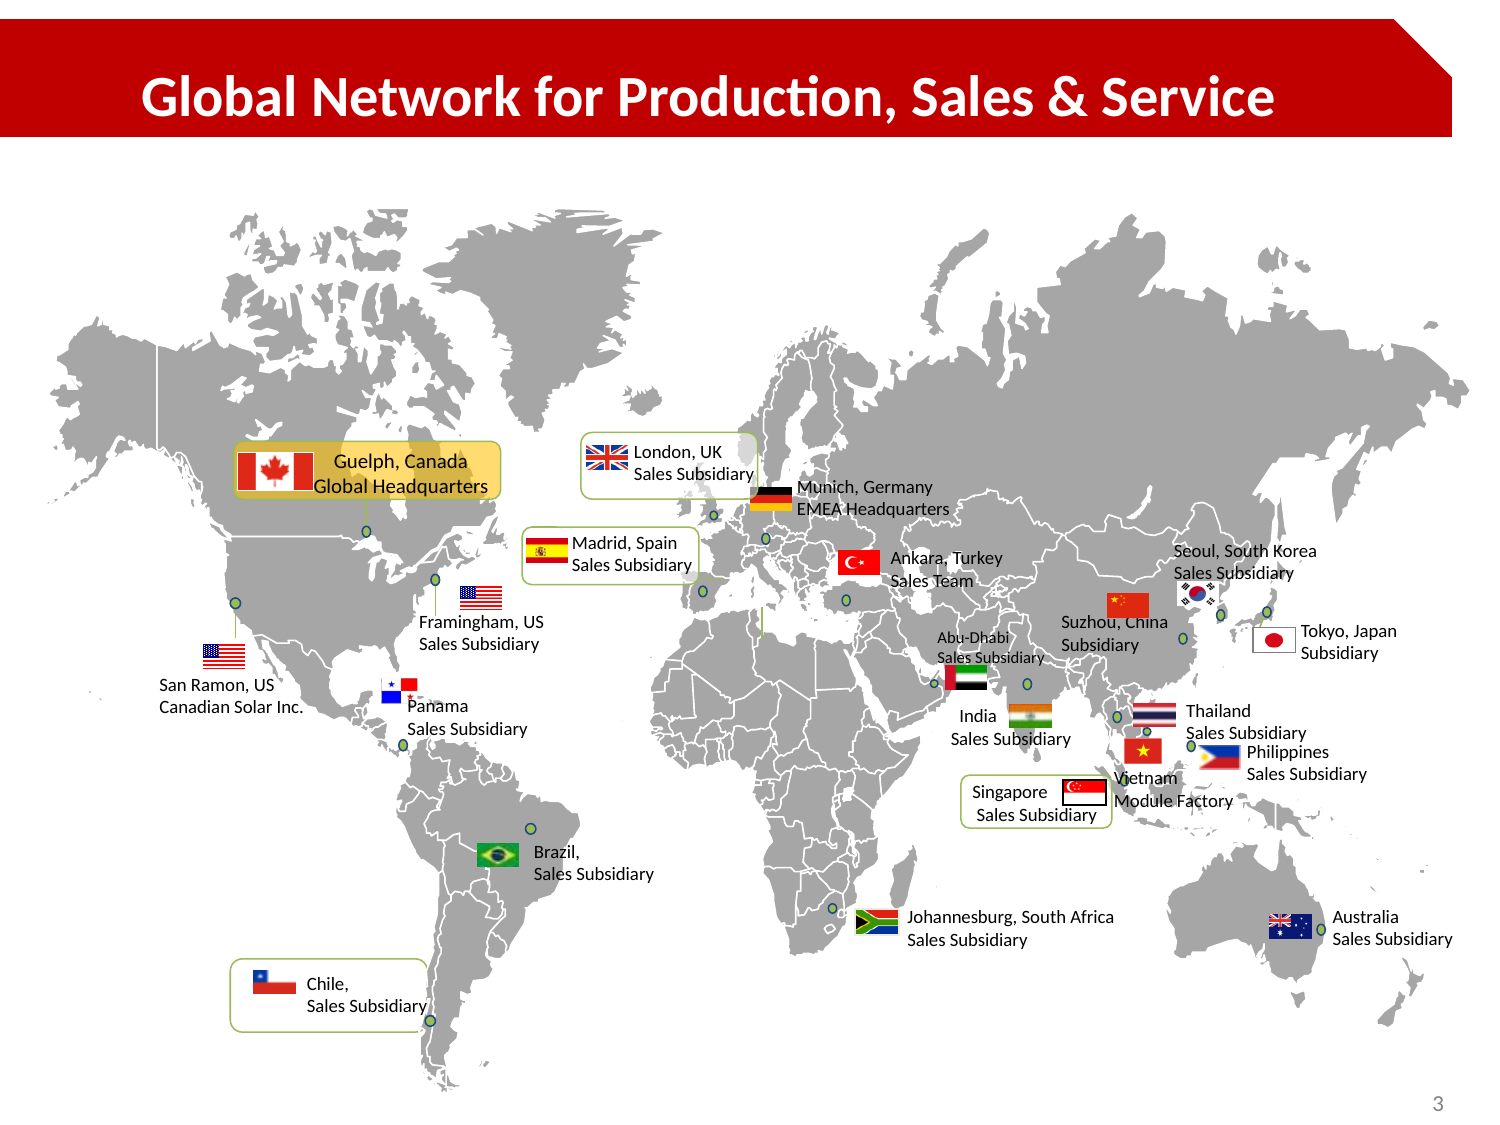

Global Network for Production, Sales & Service
London, UK
Sales Subsidiary
Guelph, Canada
Global Headquarters
Munich, Germany
EMEA Headquarters
Madrid, Spain
Sales Subsidiary
Seoul, South Korea
Sales Subsidiary
Ankara, Turkey
Sales Team
Framingham, US Sales Subsidiary
 Suzhou, China
 Subsidiary
Tokyo, Japan
Subsidiary
Abu-Dhabi
Sales Subsidiary
San Ramon, US
Canadian Solar Inc.
Panama
Sales Subsidiary
Thailand
Sales Subsidiary
 India
Sales Subsidiary
Philippines
Sales Subsidiary
Vietnam
Module Factory
Singapore
 Sales Subsidiary
Brazil,
Sales Subsidiary
Australia
Sales Subsidiary
Johannesburg, South Africa
Sales Subsidiary
Chile,
Sales Subsidiary